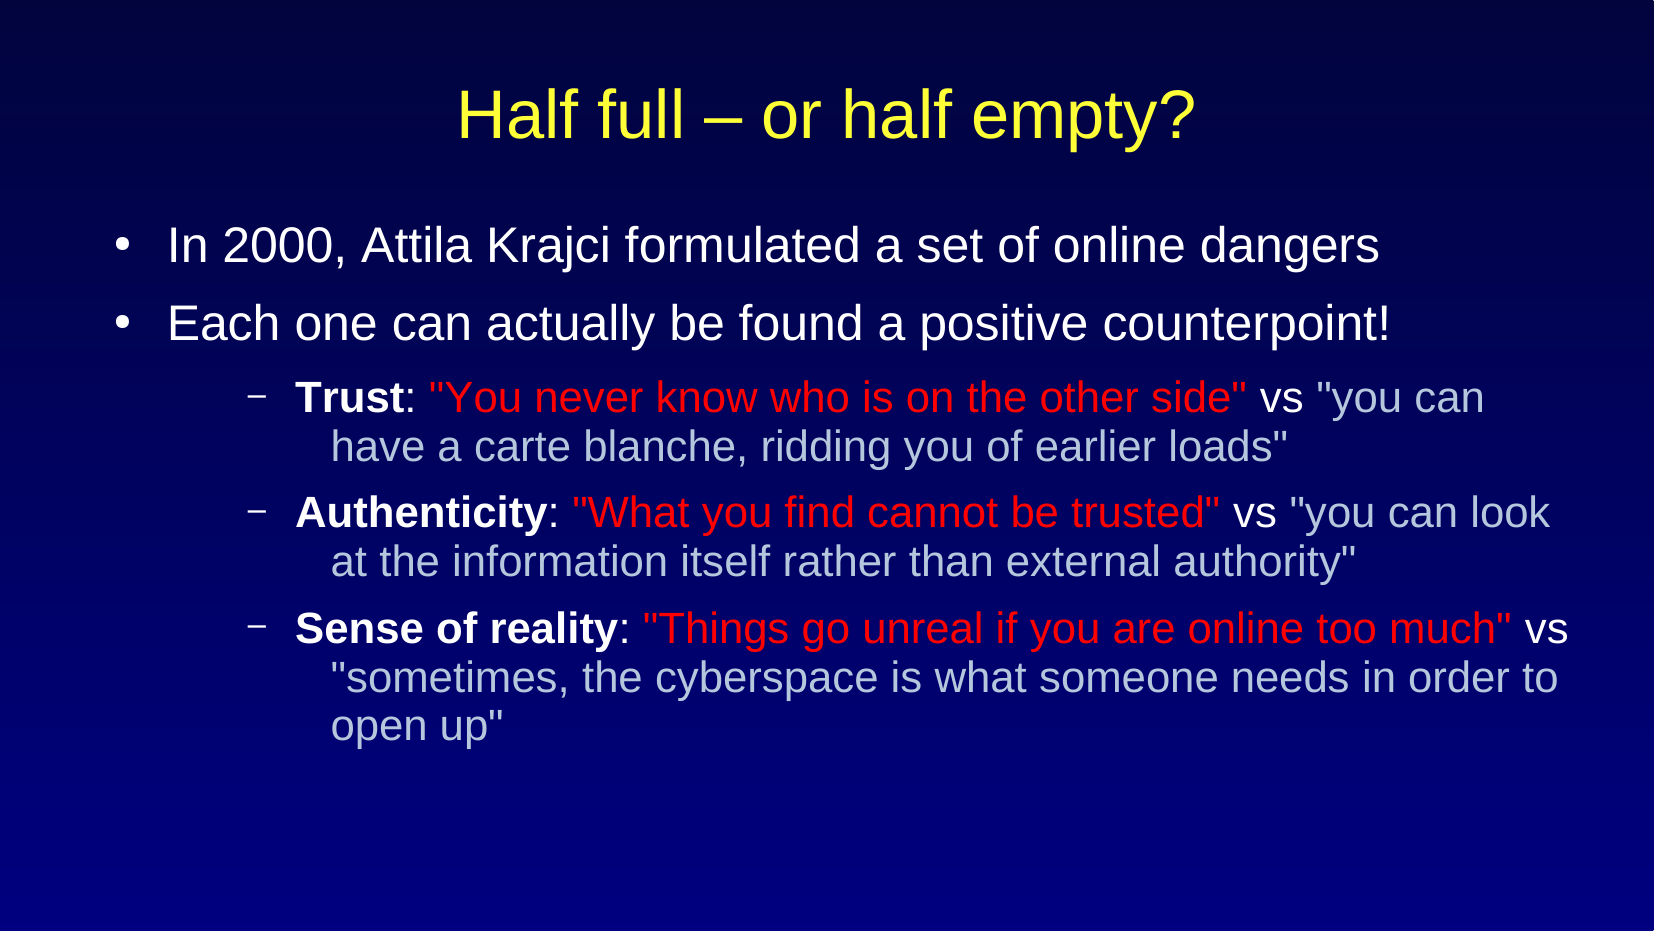

# Half full – or half empty?
In 2000, Attila Krajci formulated a set of online dangers
Each one can actually be found a positive counterpoint!
Trust: "You never know who is on the other side" vs "you can have a carte blanche, ridding you of earlier loads"
Authenticity: "What you find cannot be trusted" vs "you can look at the information itself rather than external authority"
Sense of reality: "Things go unreal if you are online too much" vs "sometimes, the cyberspace is what someone needs in order to open up"